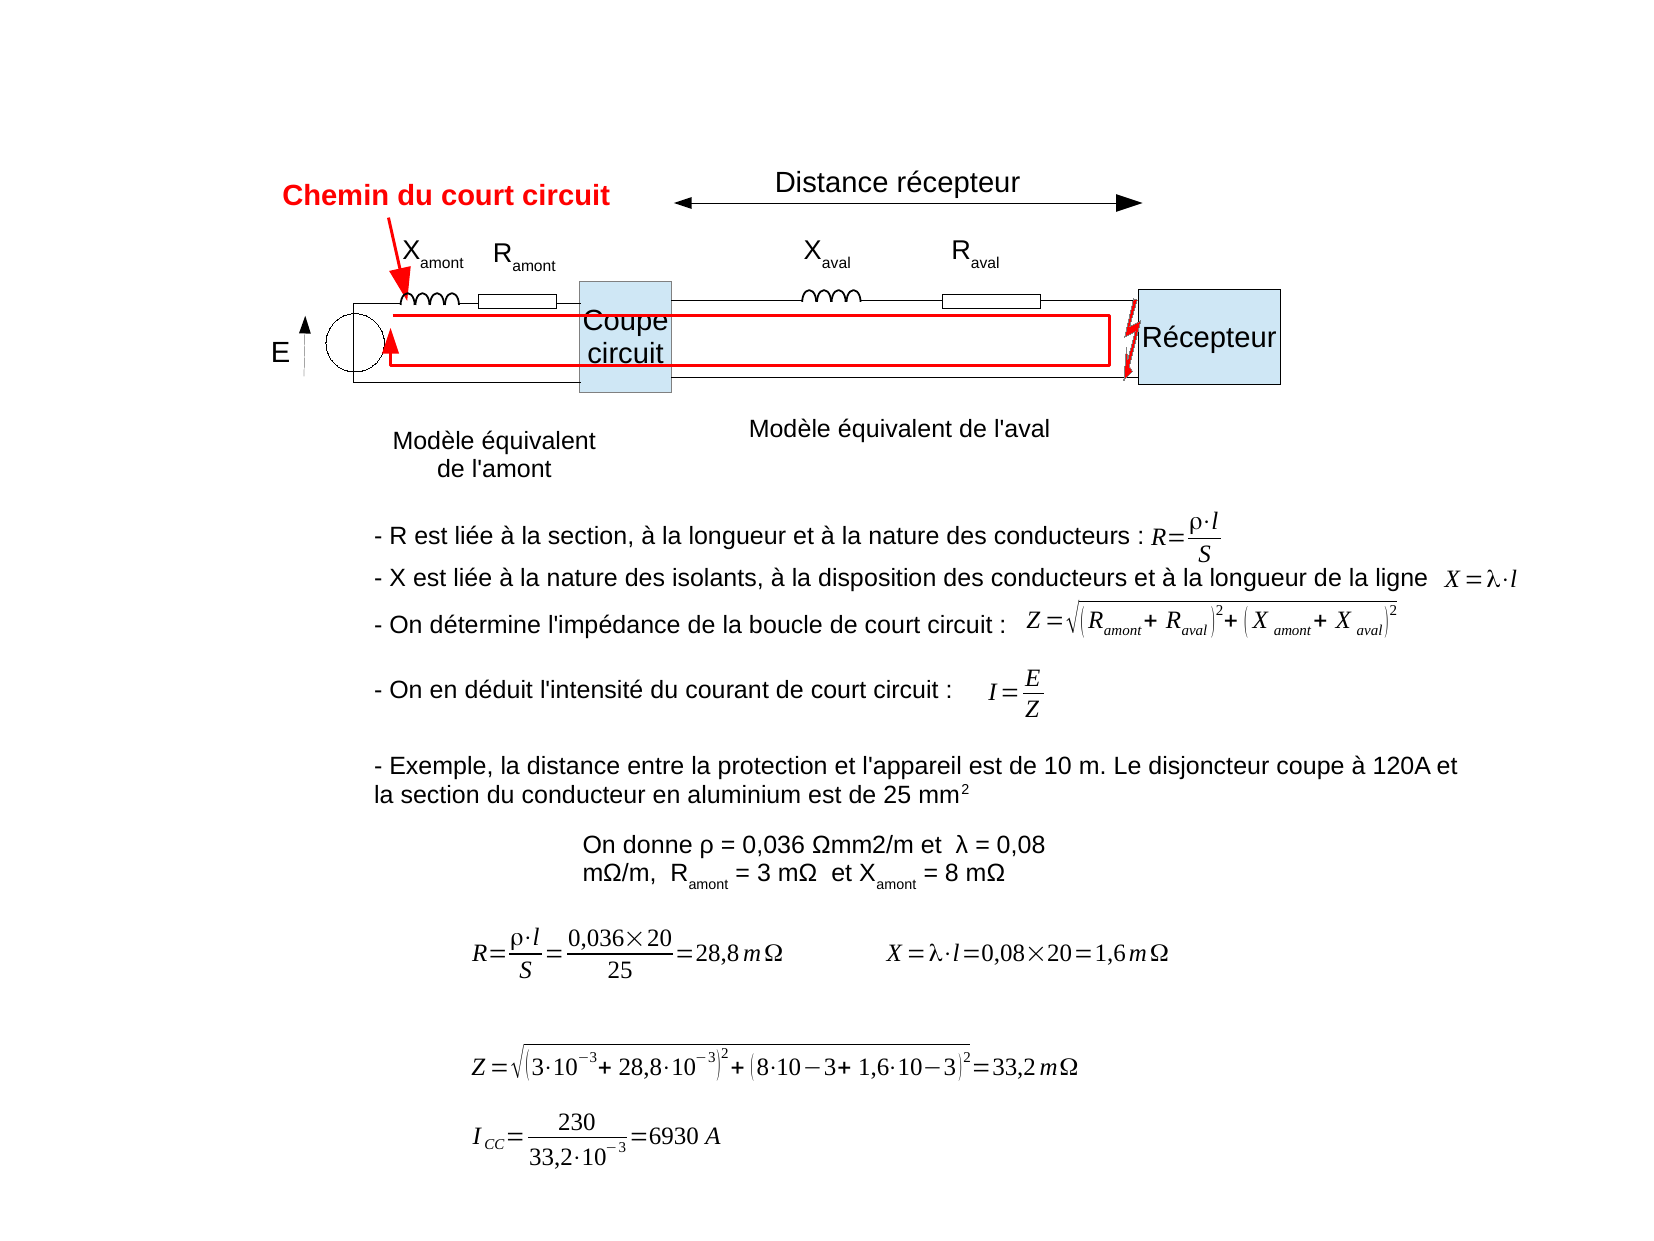

Distance récepteur
Chemin du court circuit
Raval
Xaval
Xamont
Ramont
Coupe
circuit
Récepteur
E
Modèle équivalent de l'aval
Modèle équivalent
de l'amont
- R est liée à la section, à la longueur et à la nature des conducteurs :
- X est liée à la nature des isolants, à la disposition des conducteurs et à la longueur de la ligne
- On détermine l'impédance de la boucle de court circuit :
- On en déduit l'intensité du courant de court circuit :
- Exemple, la distance entre la protection et l'appareil est de 10 m. Le disjoncteur coupe à 120A et la section du conducteur en aluminium est de 25 mm2
On donne ρ = 0,036 Ωmm2/m et λ = 0,08 mΩ/m, Ramont = 3 mΩ et Xamont = 8 mΩ